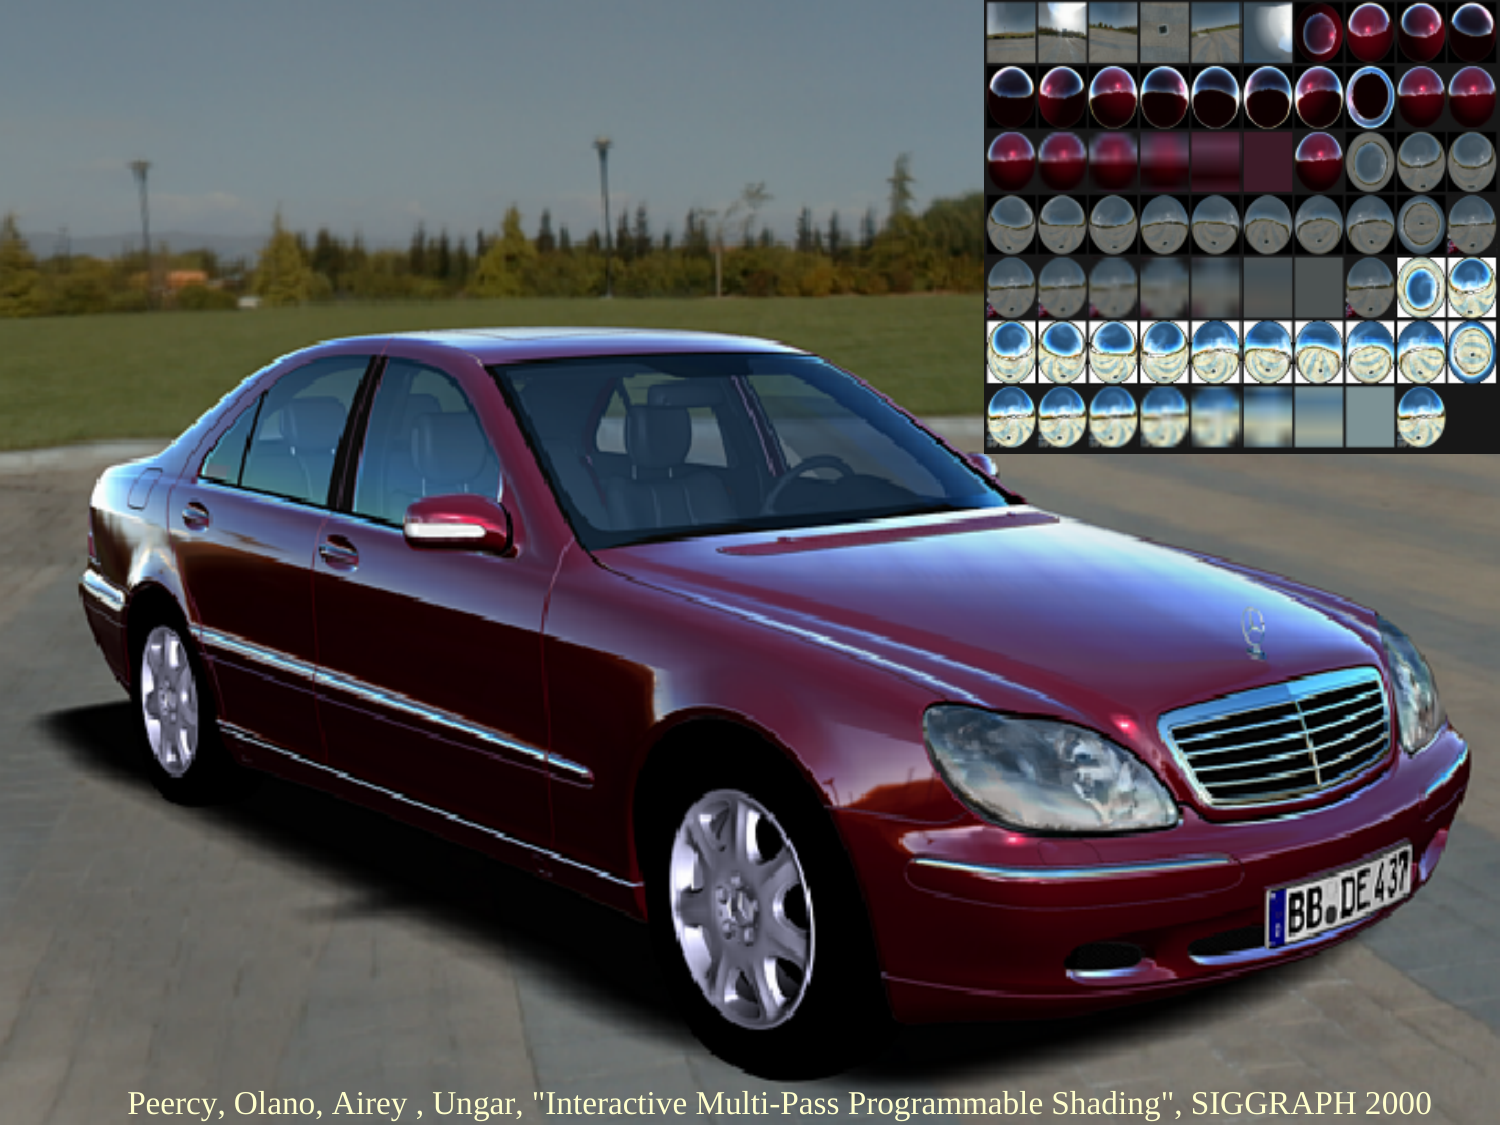

Peercy, Olano, Airey , Ungar, "Interactive Multi-Pass Programmable Shading", SIGGRAPH 2000